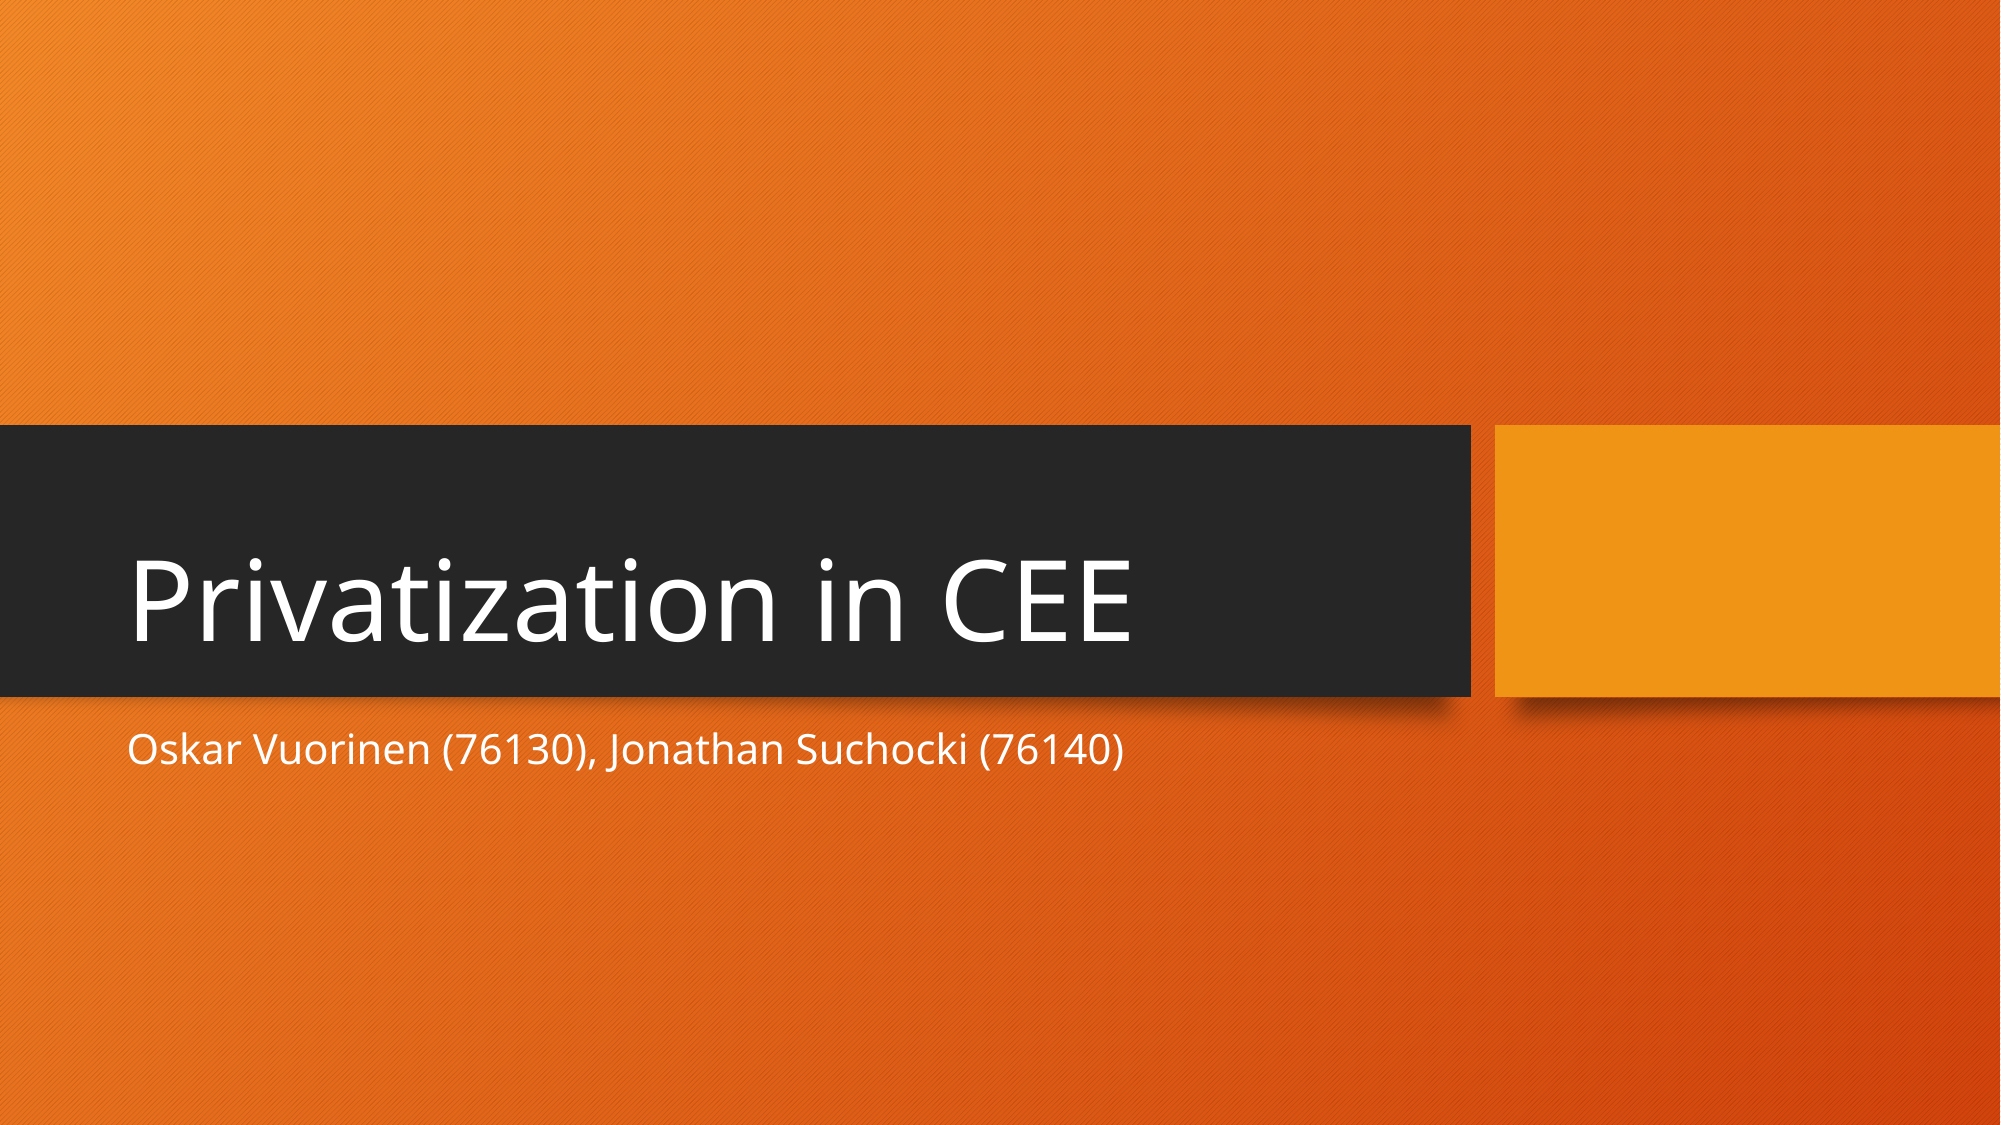

# Privatization in CEE
Oskar Vuorinen (76130), Jonathan Suchocki (76140)